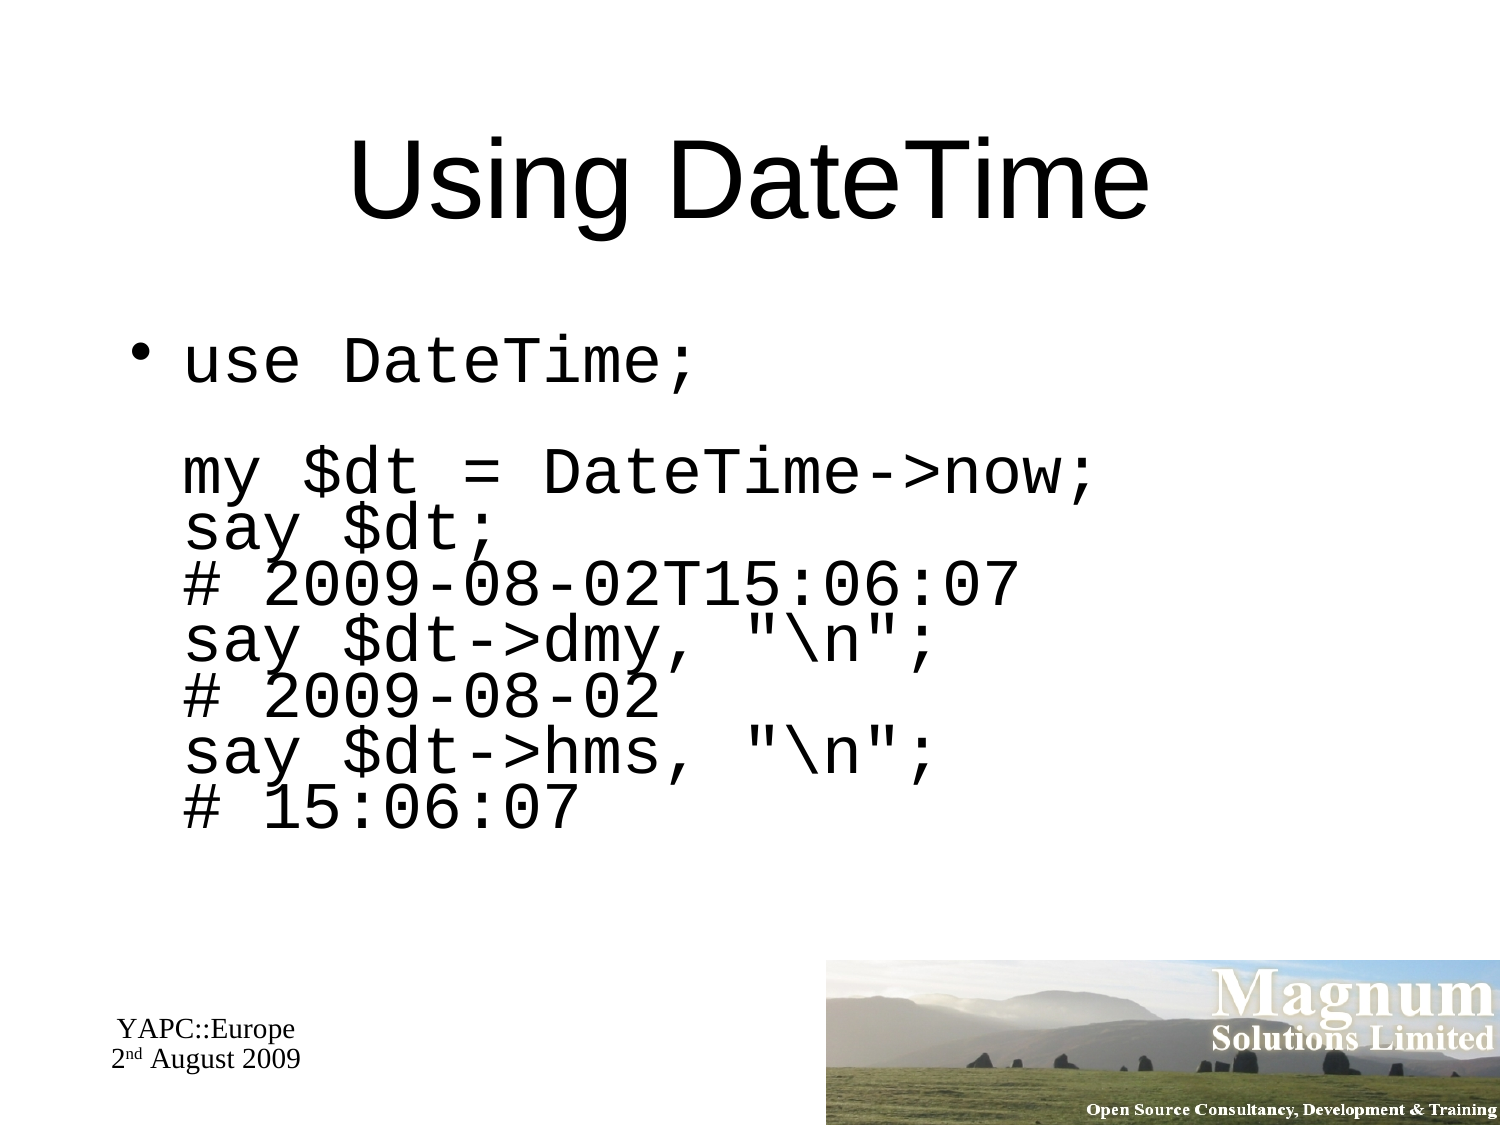

# Using DateTime
use DateTime;
my $dt = DateTime->now;
say $dt;
# 2009-08-02T15:06:07
say $dt->dmy, "\n";
# 2009-08-02
say $dt->hms, "\n";
# 15:06:07
101